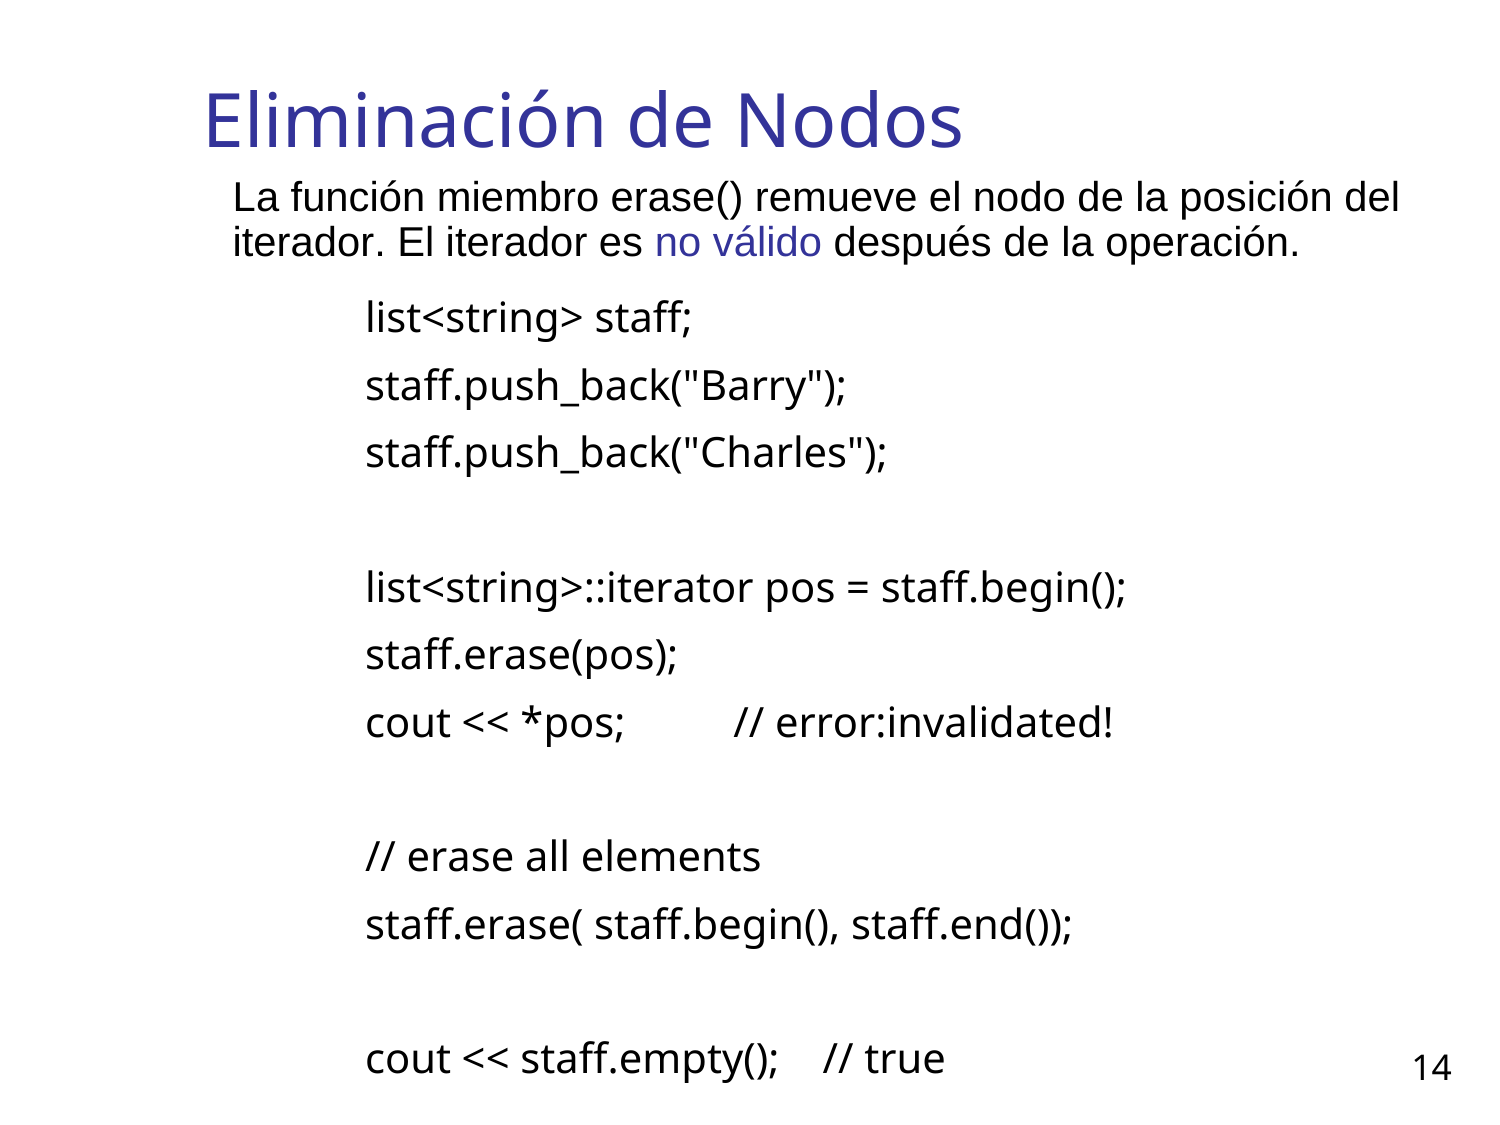

# Eliminación de Nodos
La función miembro erase() remueve el nodo de la posición del iterador. El iterador es no válido después de la operación.
list<string> staff;
staff.push_back("Barry");
staff.push_back("Charles");
list<string>::iterator pos = staff.begin();
staff.erase(pos);
cout << *pos; // error:invalidated!
// erase all elements
staff.erase( staff.begin(), staff.end());
cout << staff.empty(); // true
14